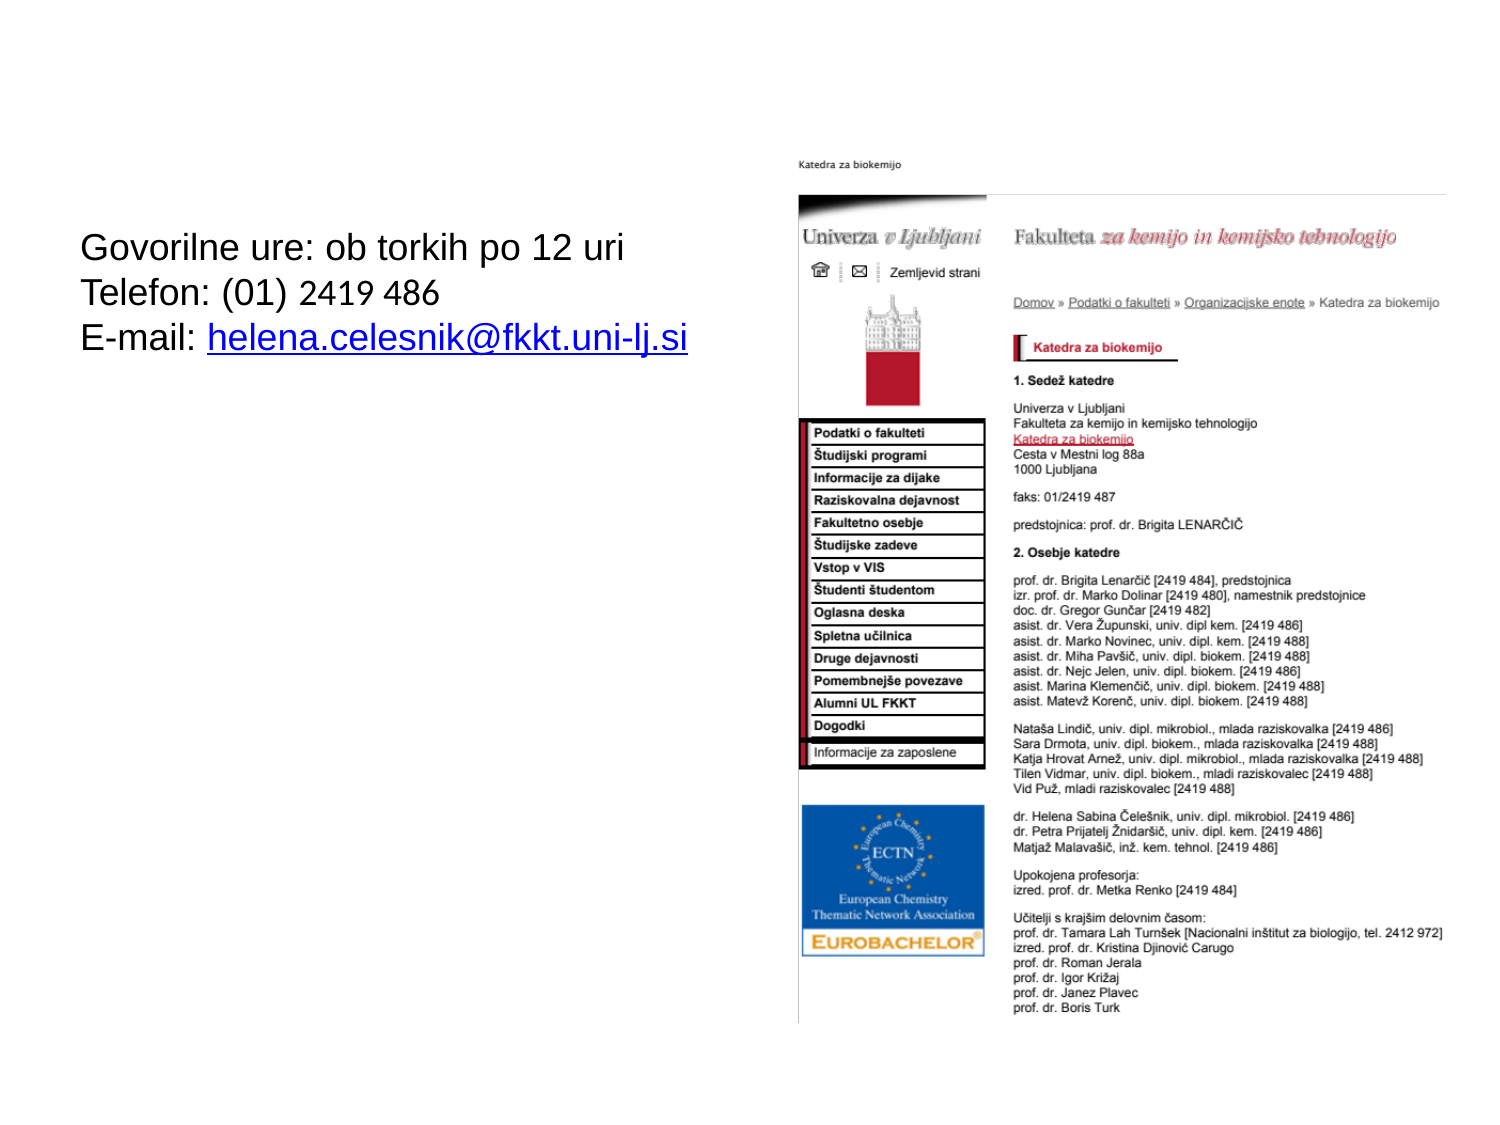

Govorilne ure: ob torkih po 12 uri
Telefon: (01) 2419 486
E-mail: helena.celesnik@fkkt.uni-lj.si